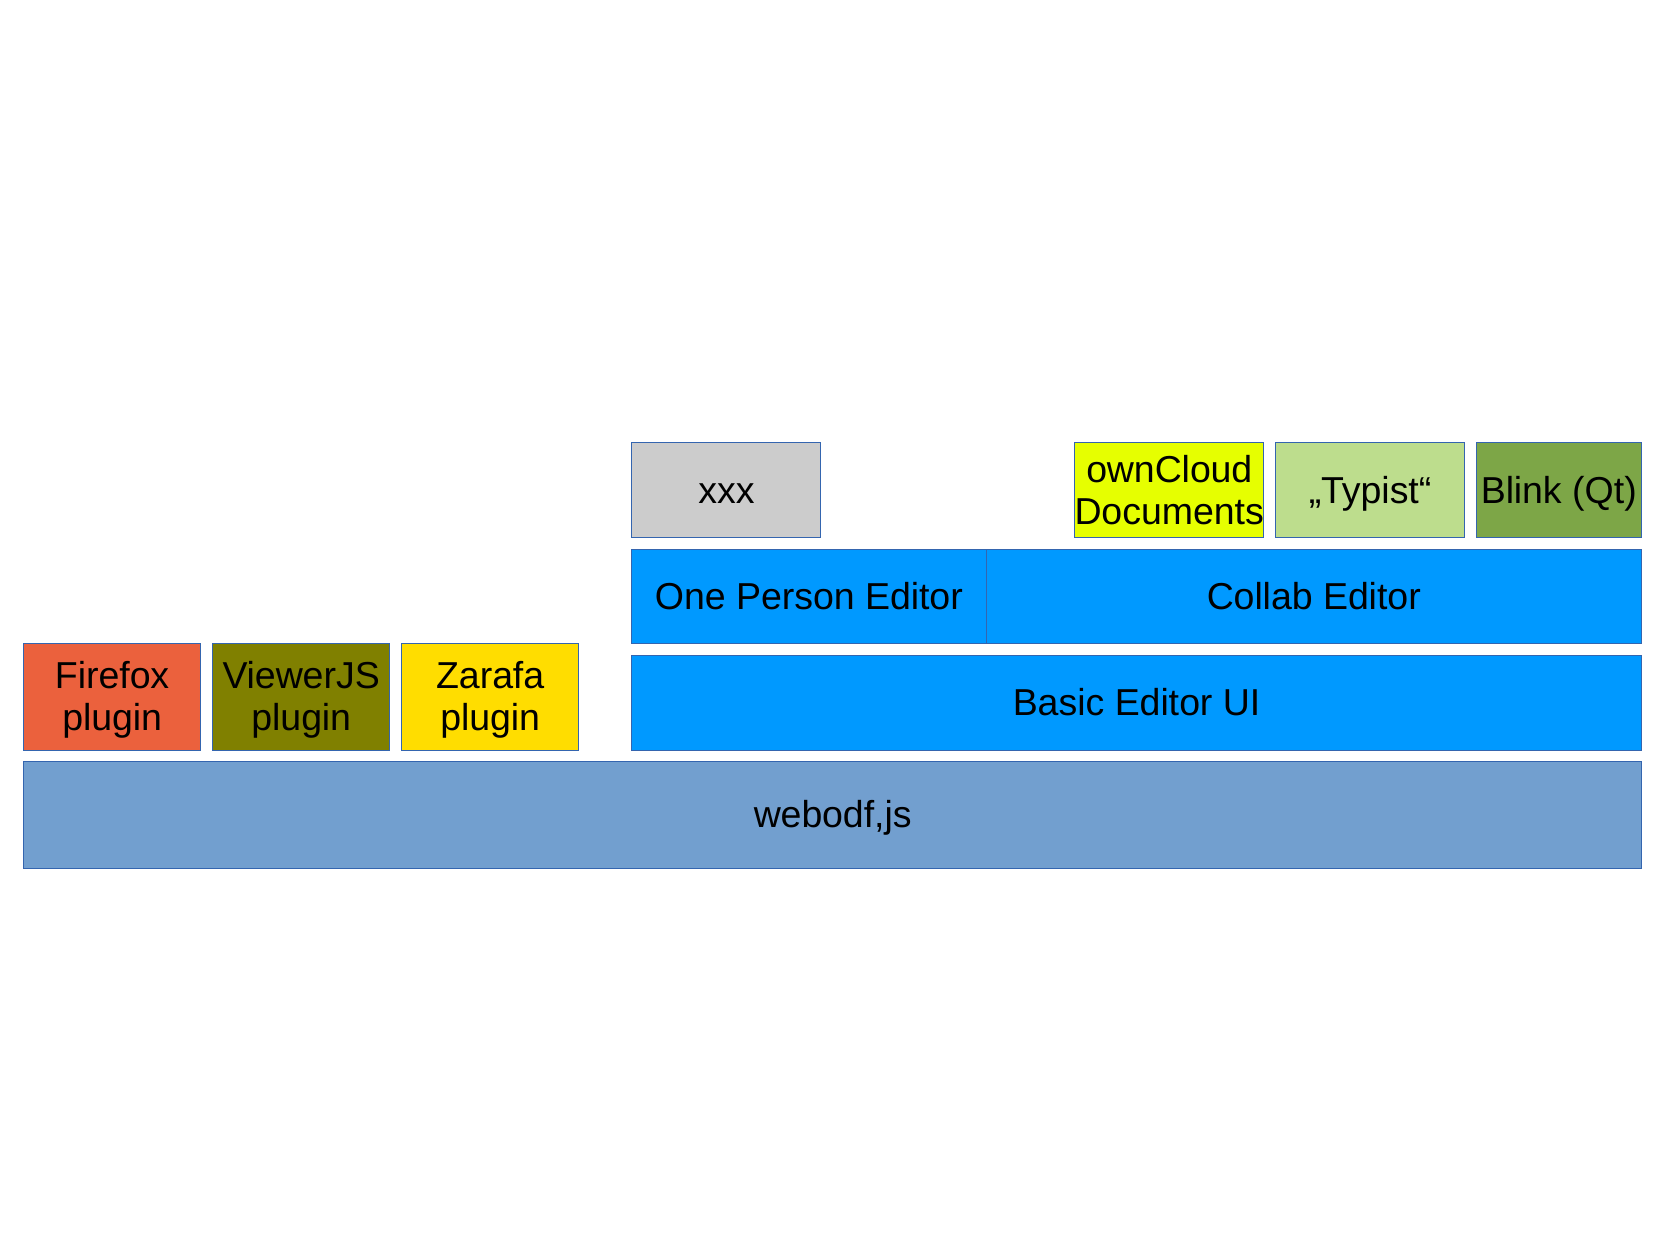

xxx
ownCloud
Documents
„Typist“
Blink (Qt)
One Person Editor
Collab Editor
Firefox
plugin
ViewerJS
plugin
Zarafa
plugin
Basic Editor UI
webodf,js